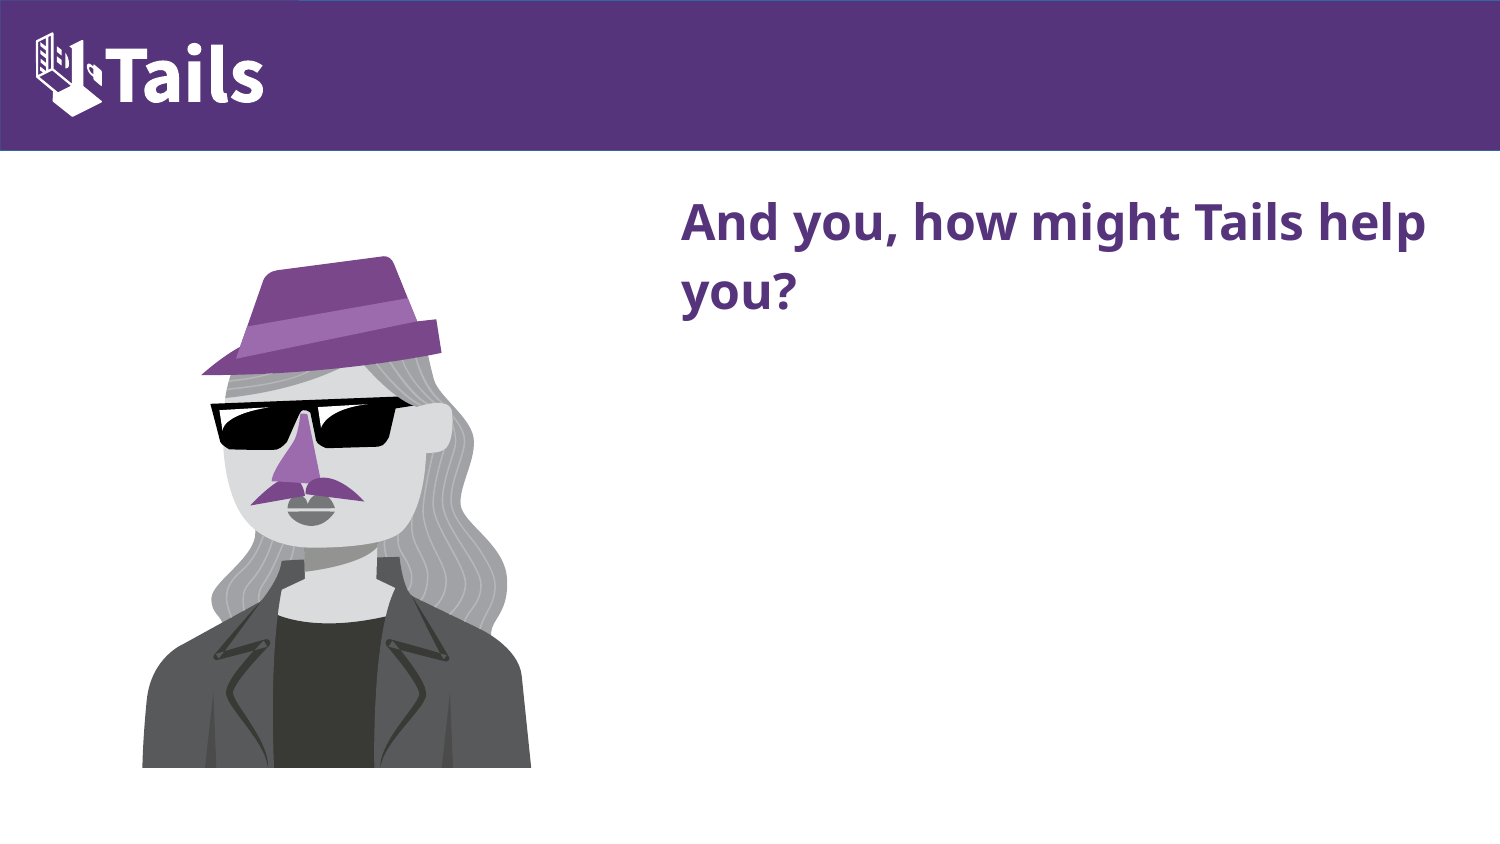

# And you, how might Tails help you?